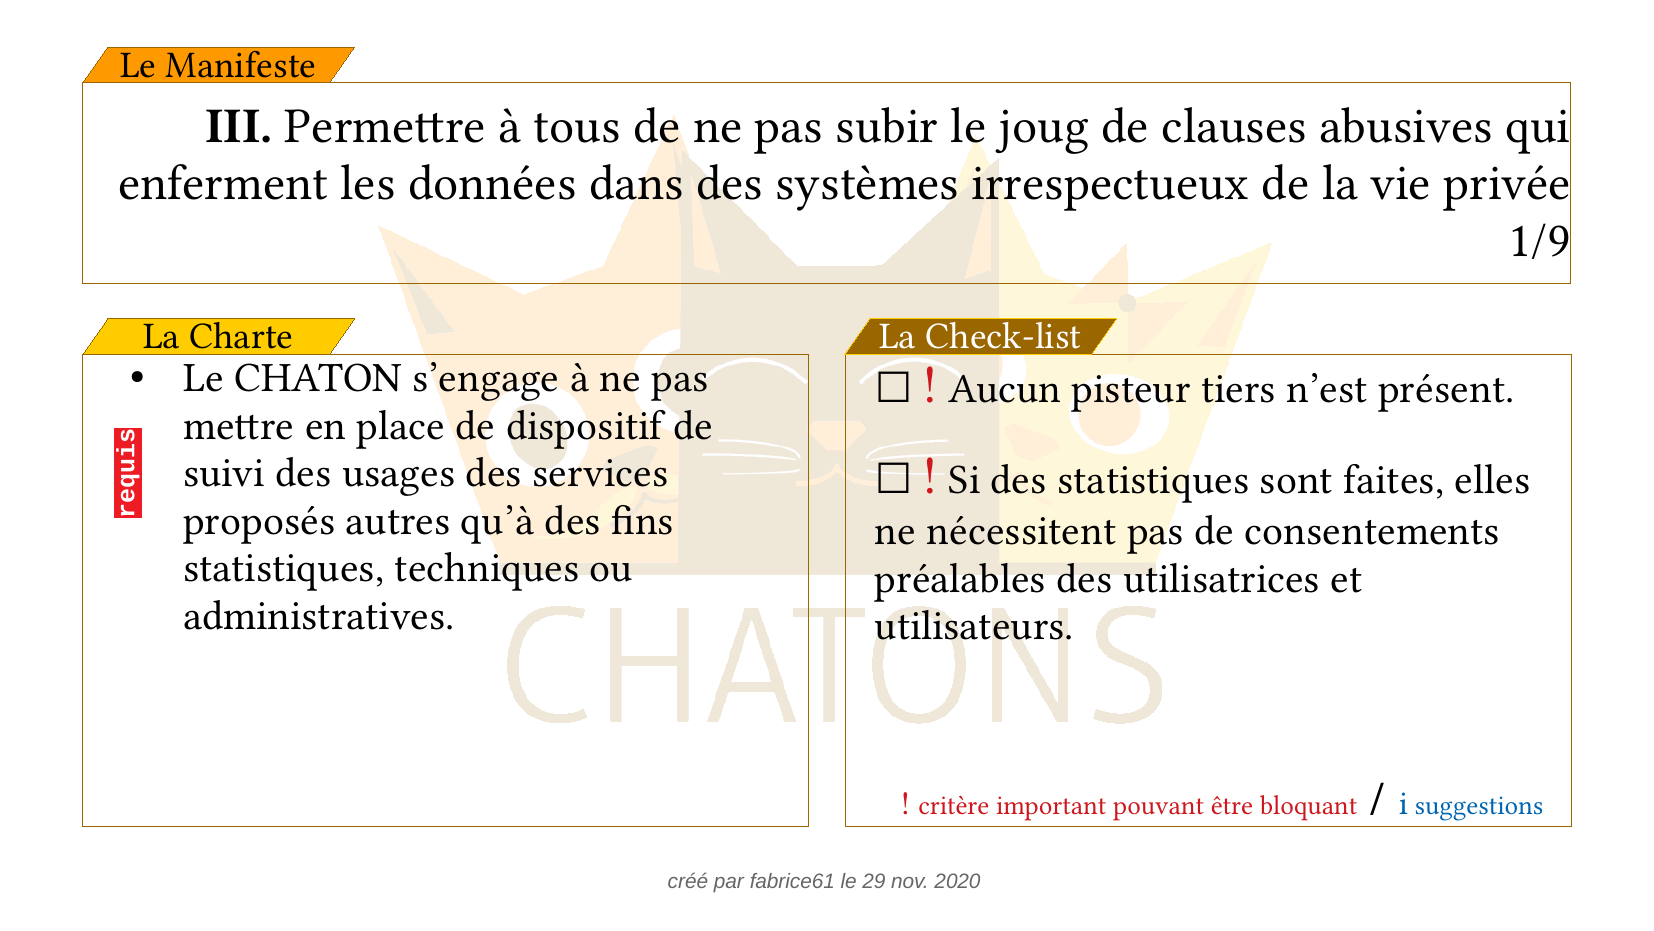

Le Manifeste
# III. Permettre à tous de ne pas subir le joug de clauses abusives qui enferment les données dans des systèmes irrespectueux de la vie privée 1/9
La Charte
La Check-list
Le CHATON s’engage à ne pas mettre en place de dispositif de suivi des usages des services proposés autres qu’à des fins statistiques, techniques ou administratives.
☐ ! Aucun pisteur tiers n’est présent.
☐ ! Si des statistiques sont faites, elles ne nécessitent pas de consentements préalables des utilisatrices et utilisateurs.
requis